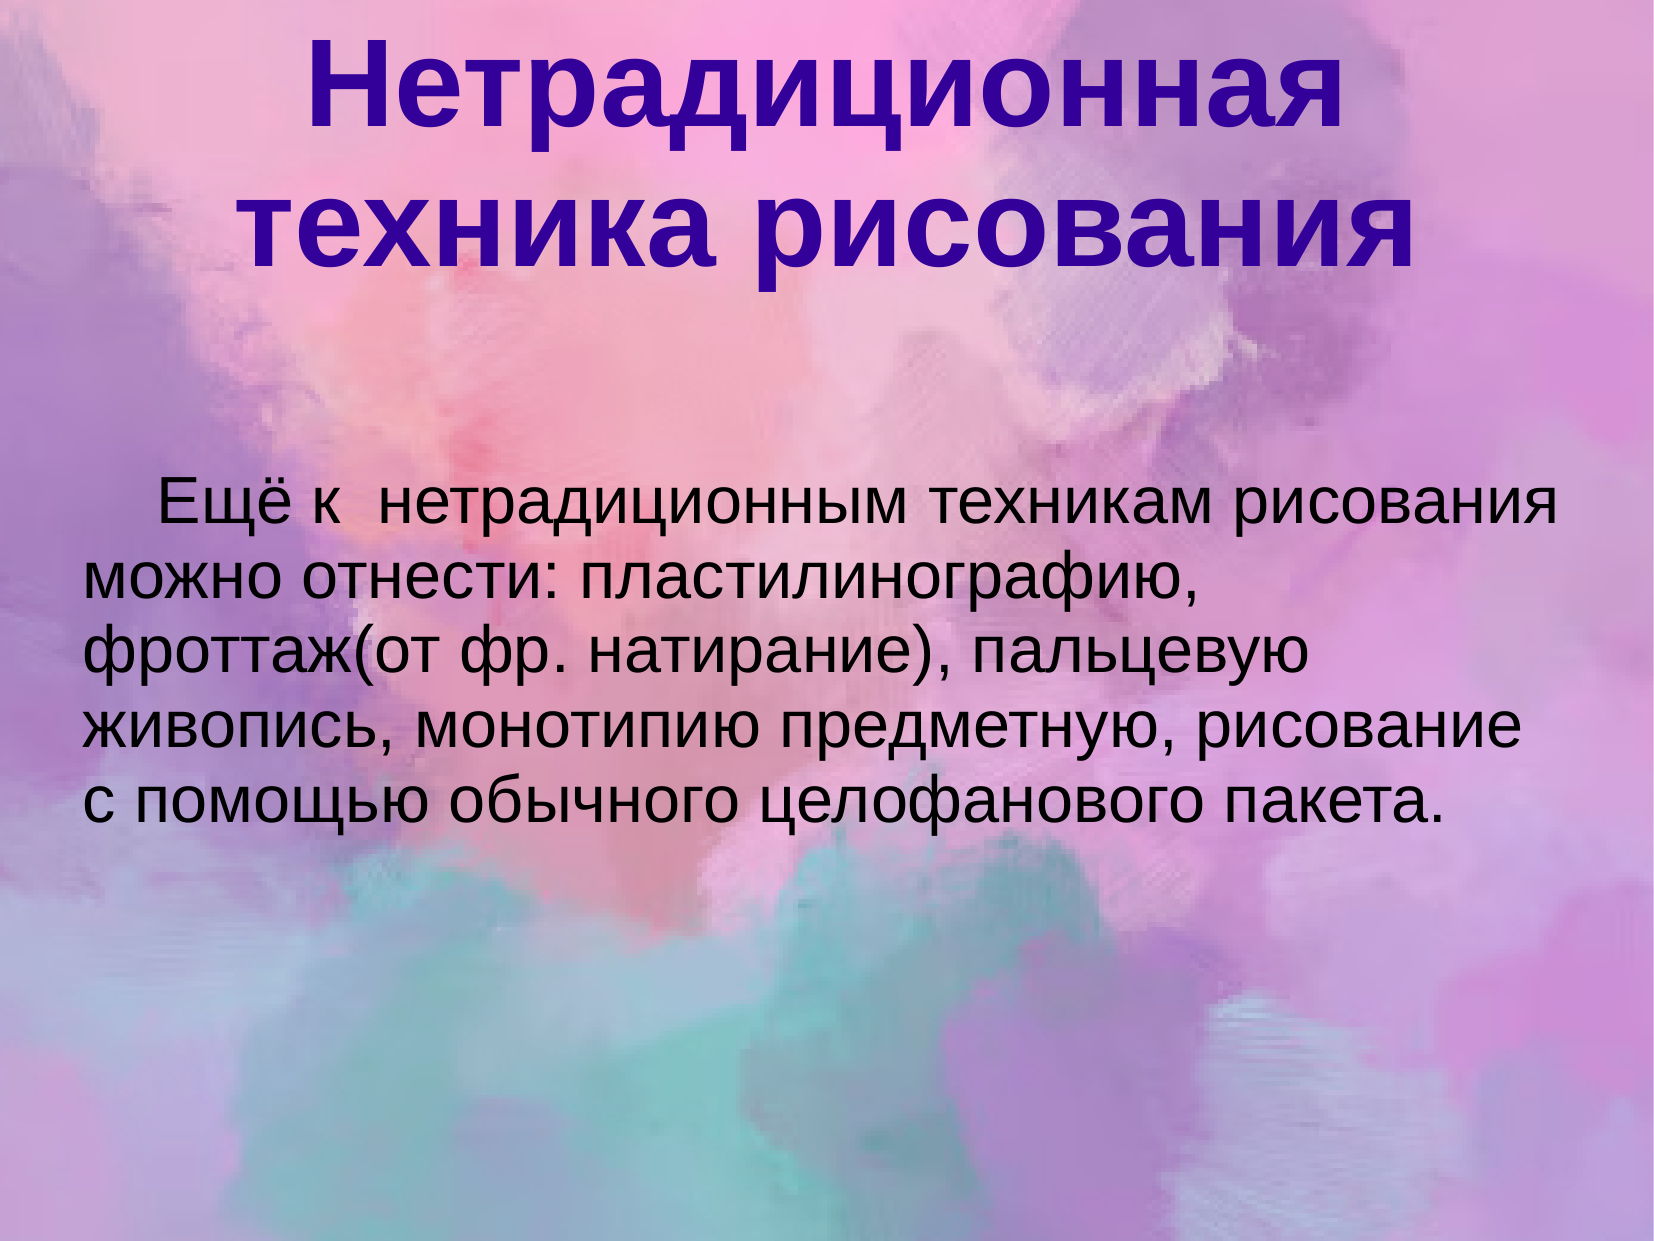

# Нетрадиционная техника рисования
 Ещё к нетрадиционным техникам рисования можно отнести: пластилинографию, фроттаж(от фр. натирание), пальцевую живопись, монотипию предметную, рисование с помощью обычного целофанового пакета.